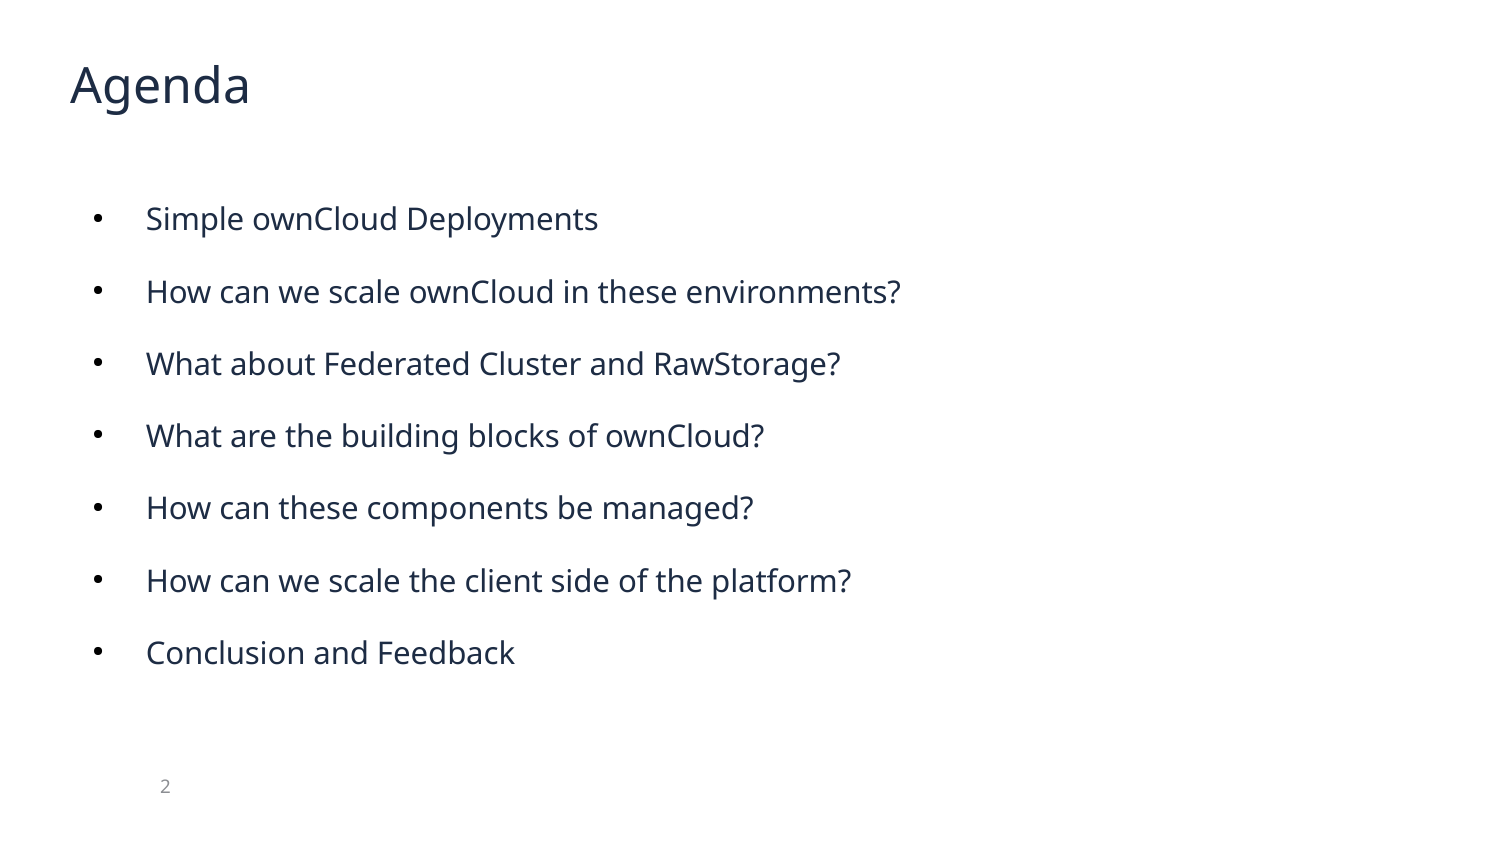

# Agenda
Simple ownCloud Deployments
How can we scale ownCloud in these environments?
What about Federated Cluster and RawStorage?
What are the building blocks of ownCloud?
How can these components be managed?
How can we scale the client side of the platform?
Conclusion and Feedback